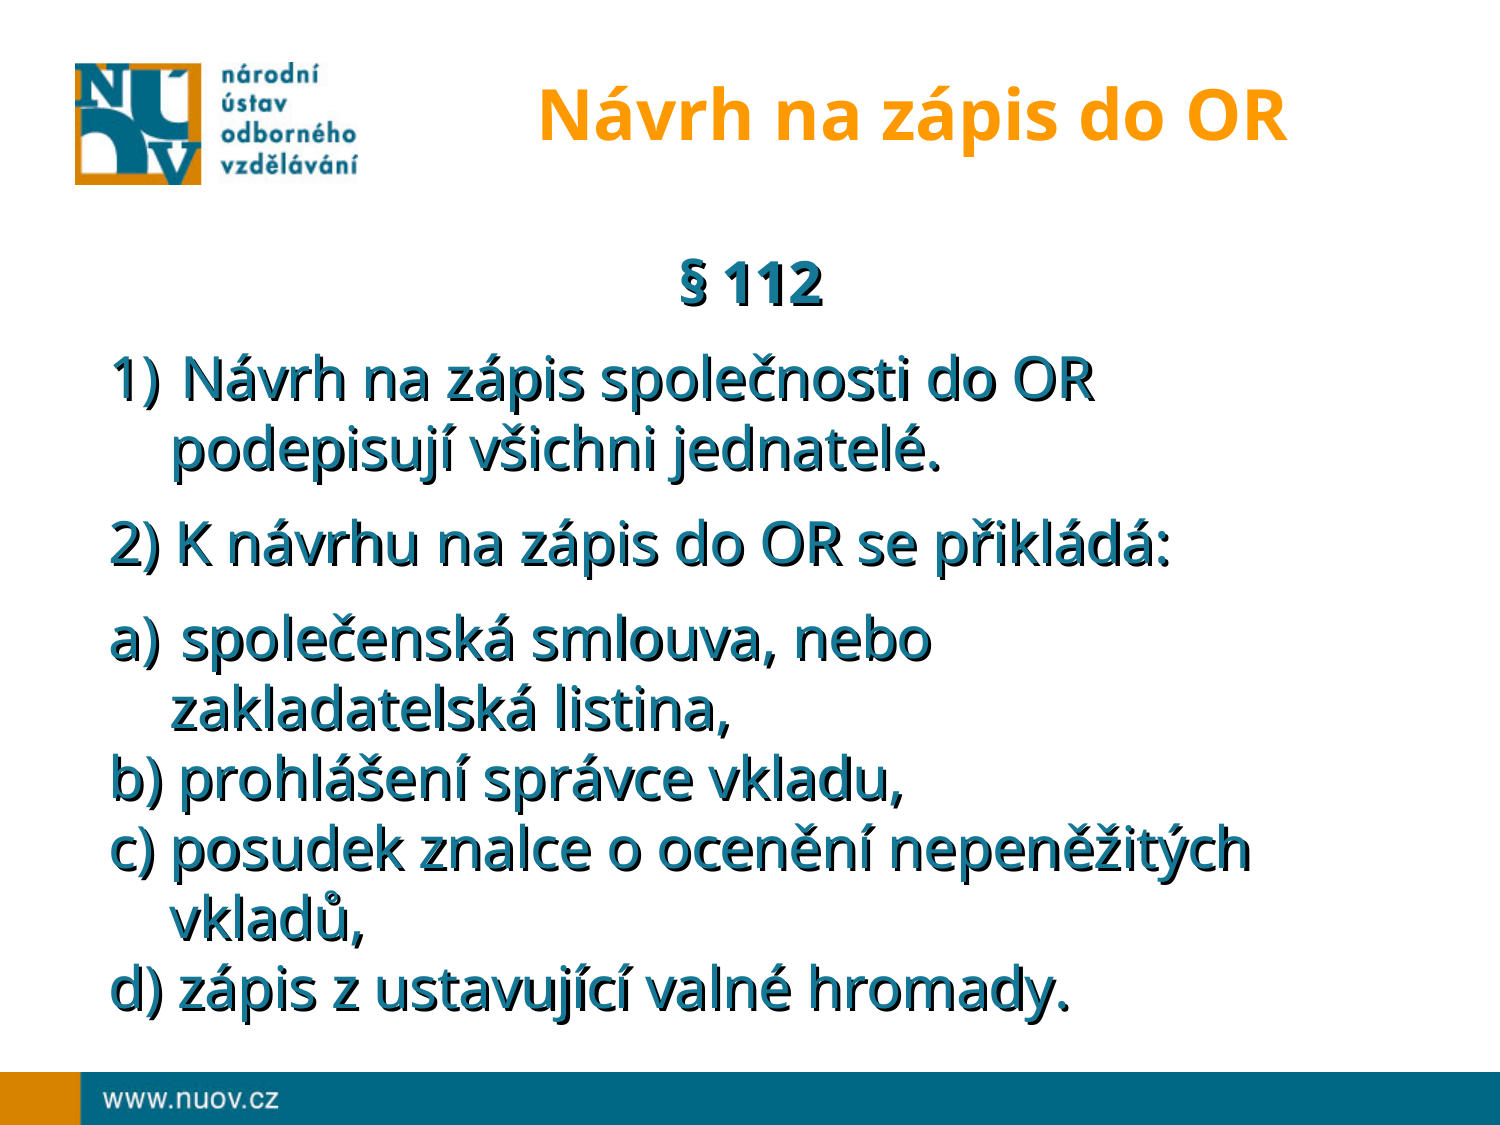

# Návrh na zápis do OR
§ 112
 Návrh na zápis společnosti do OR
 podepisují všichni jednatelé.
2) K návrhu na zápis do OR se přikládá:
 společenská smlouva, nebo
 zakladatelská listina,
b) prohlášení správce vkladu,
c) posudek znalce o ocenění nepeněžitých
 vkladů,
d) zápis z ustavující valné hromady.